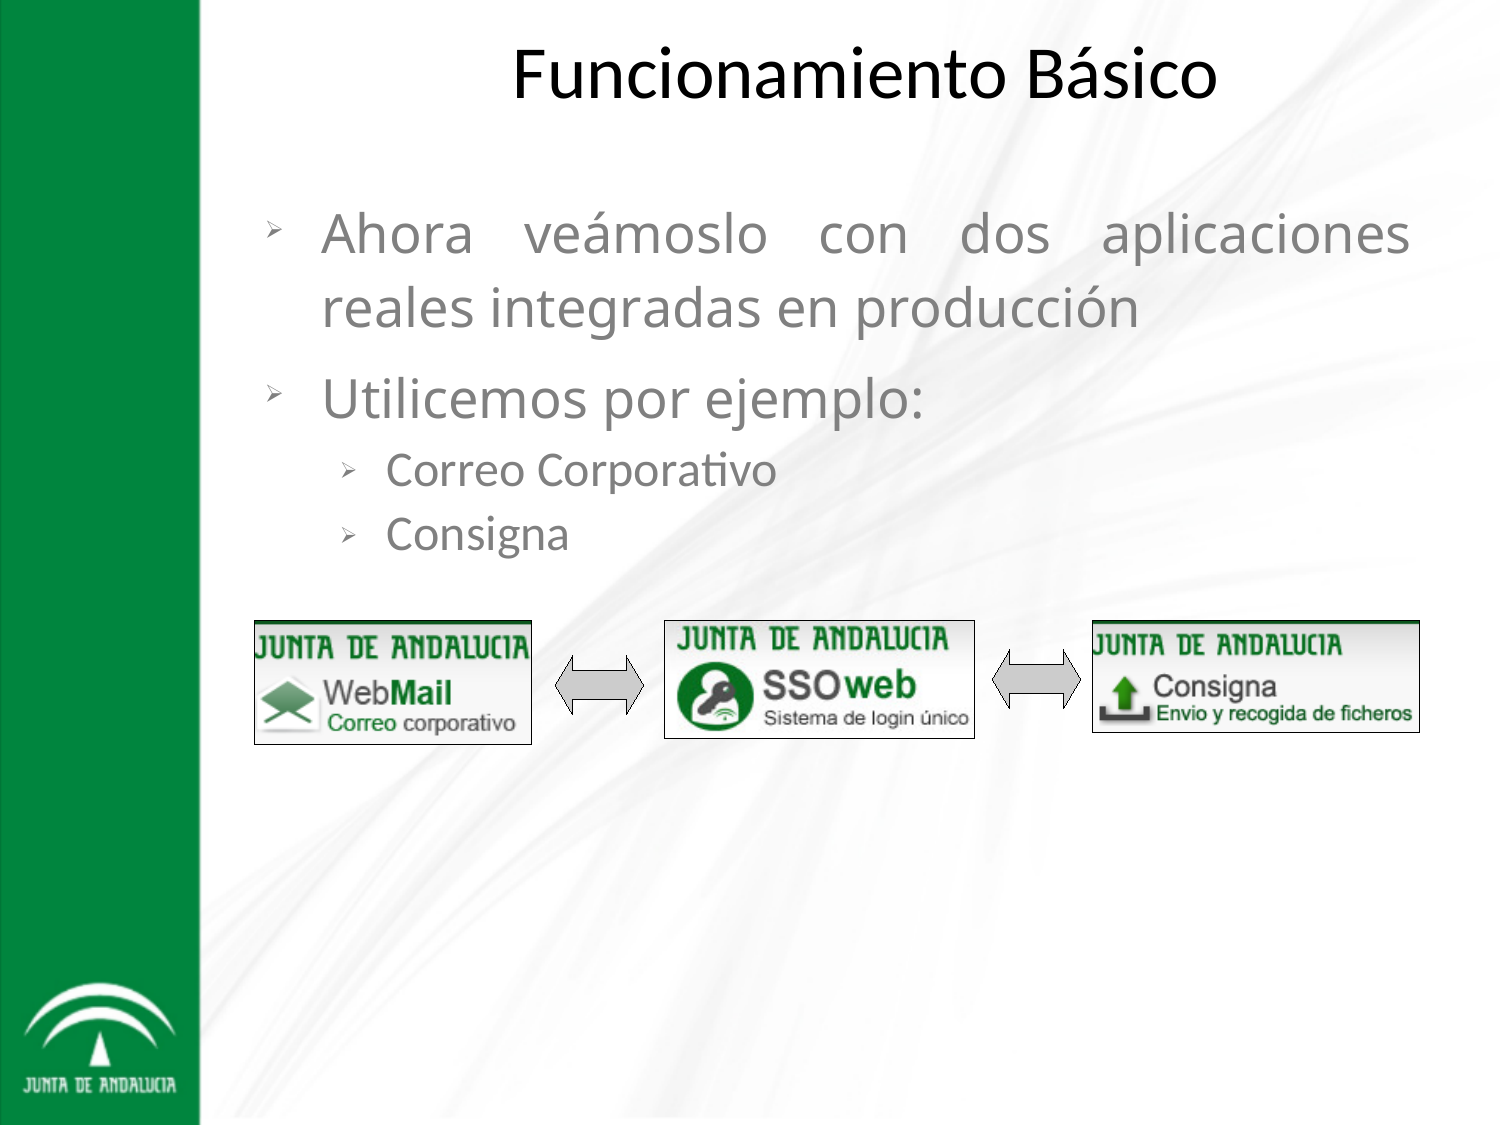

# Funcionamiento Básico
Ahora veámoslo con dos aplicaciones reales integradas en producción
Utilicemos por ejemplo:
Correo Corporativo
Consigna